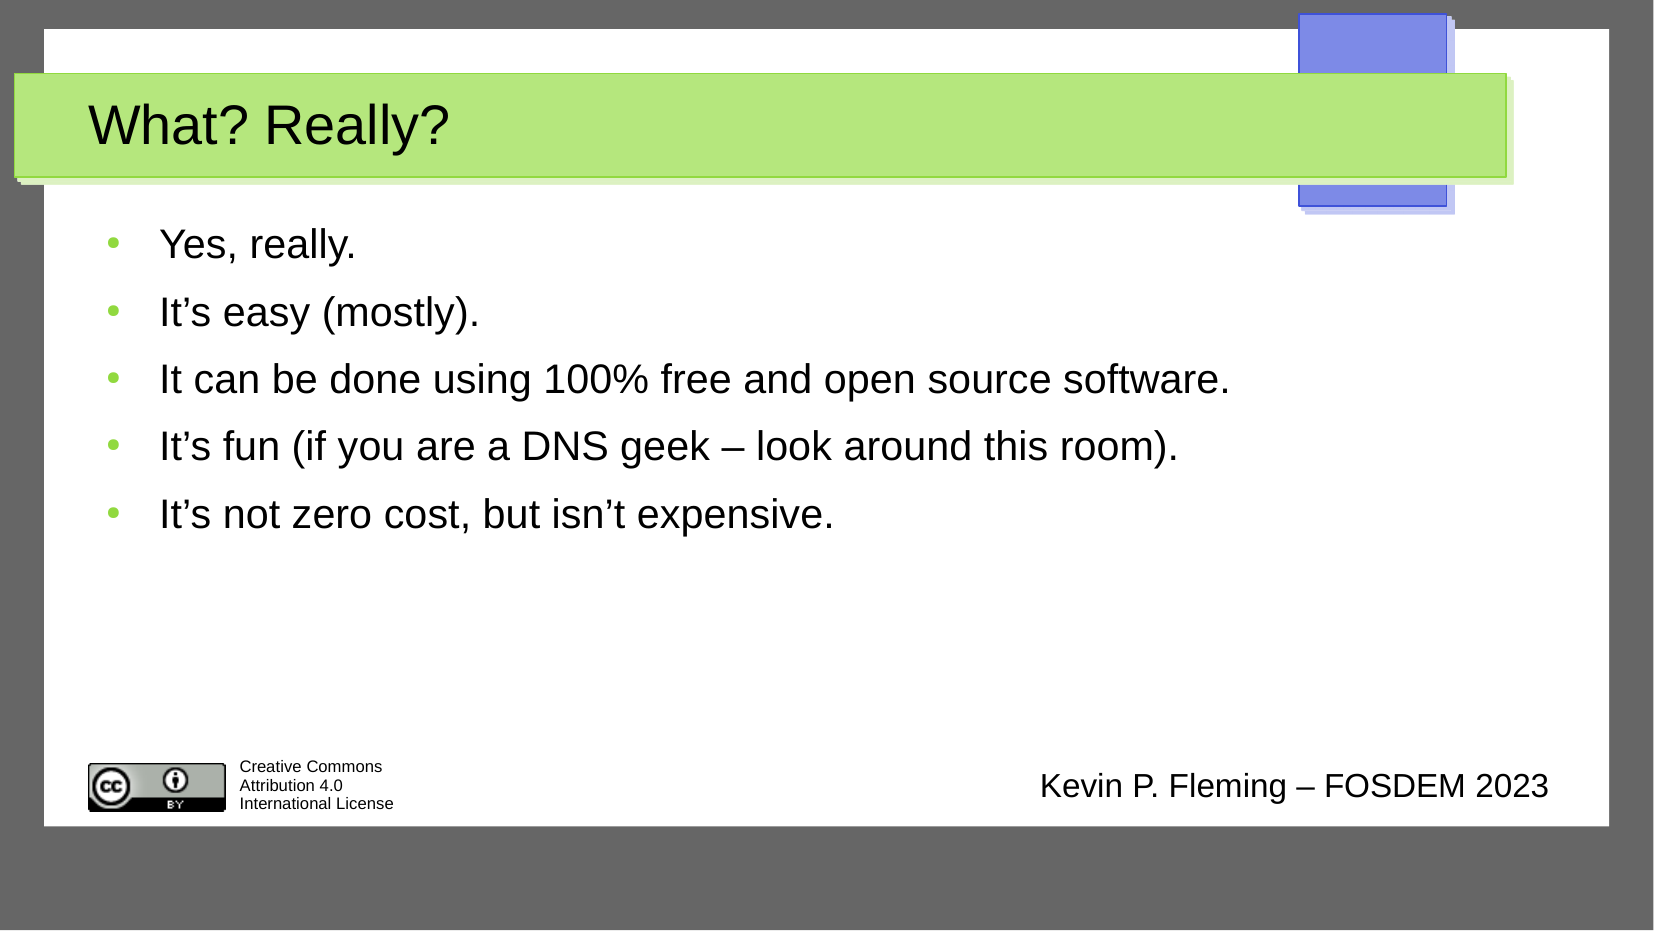

# What? Really?
Yes, really.
It’s easy (mostly).
It can be done using 100% free and open source software.
It’s fun (if you are a DNS geek – look around this room).
It’s not zero cost, but isn’t expensive.